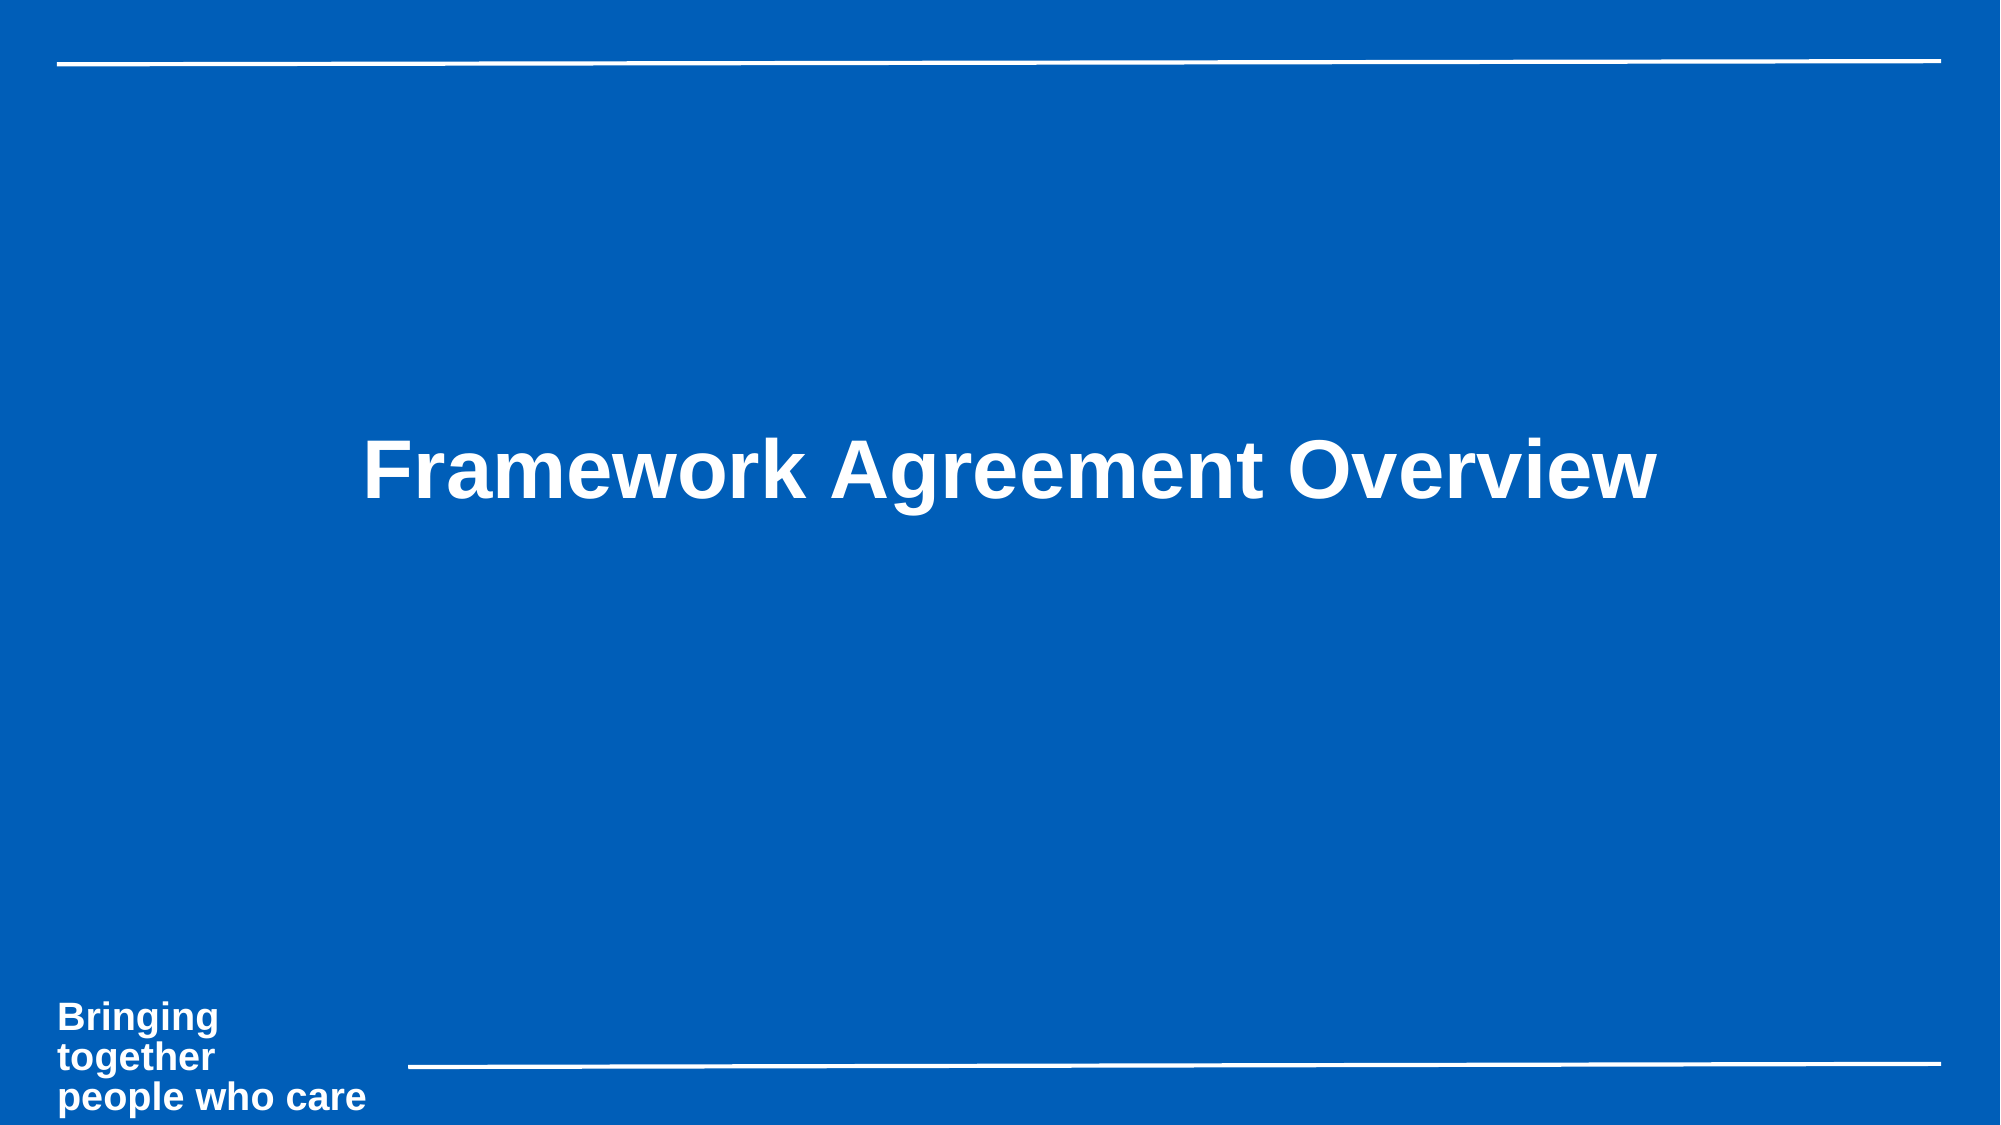

# Framework Agreement Overview
Bringing together
people who care